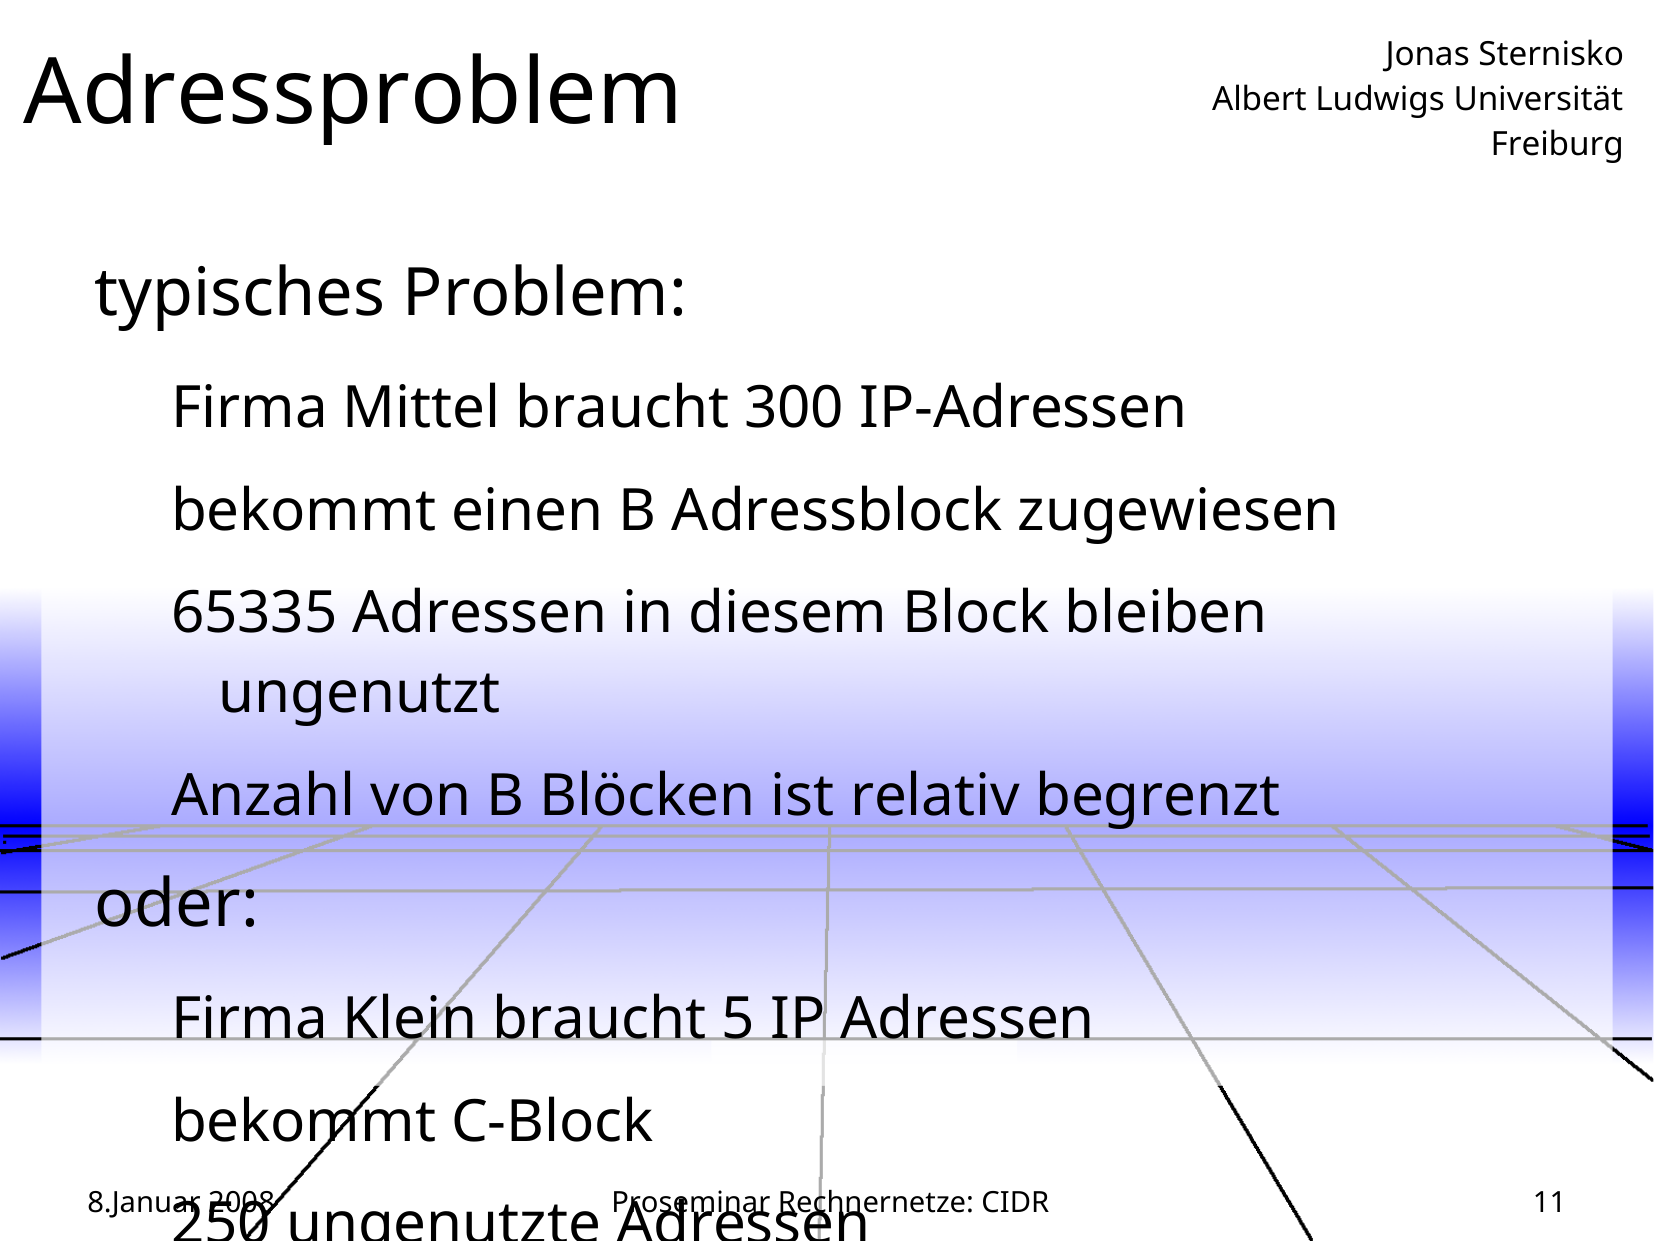

# Adressproblem
typisches Problem:
Firma Mittel braucht 300 IP-Adressen
bekommt einen B Adressblock zugewiesen
65335 Adressen in diesem Block bleiben ungenutzt
Anzahl von B Blöcken ist relativ begrenzt
oder:
Firma Klein braucht 5 IP Adressen
bekommt C-Block
250 ungenutzte Adressen
8.Januar 2008
Proseminar Rechnernetze: CIDR
11